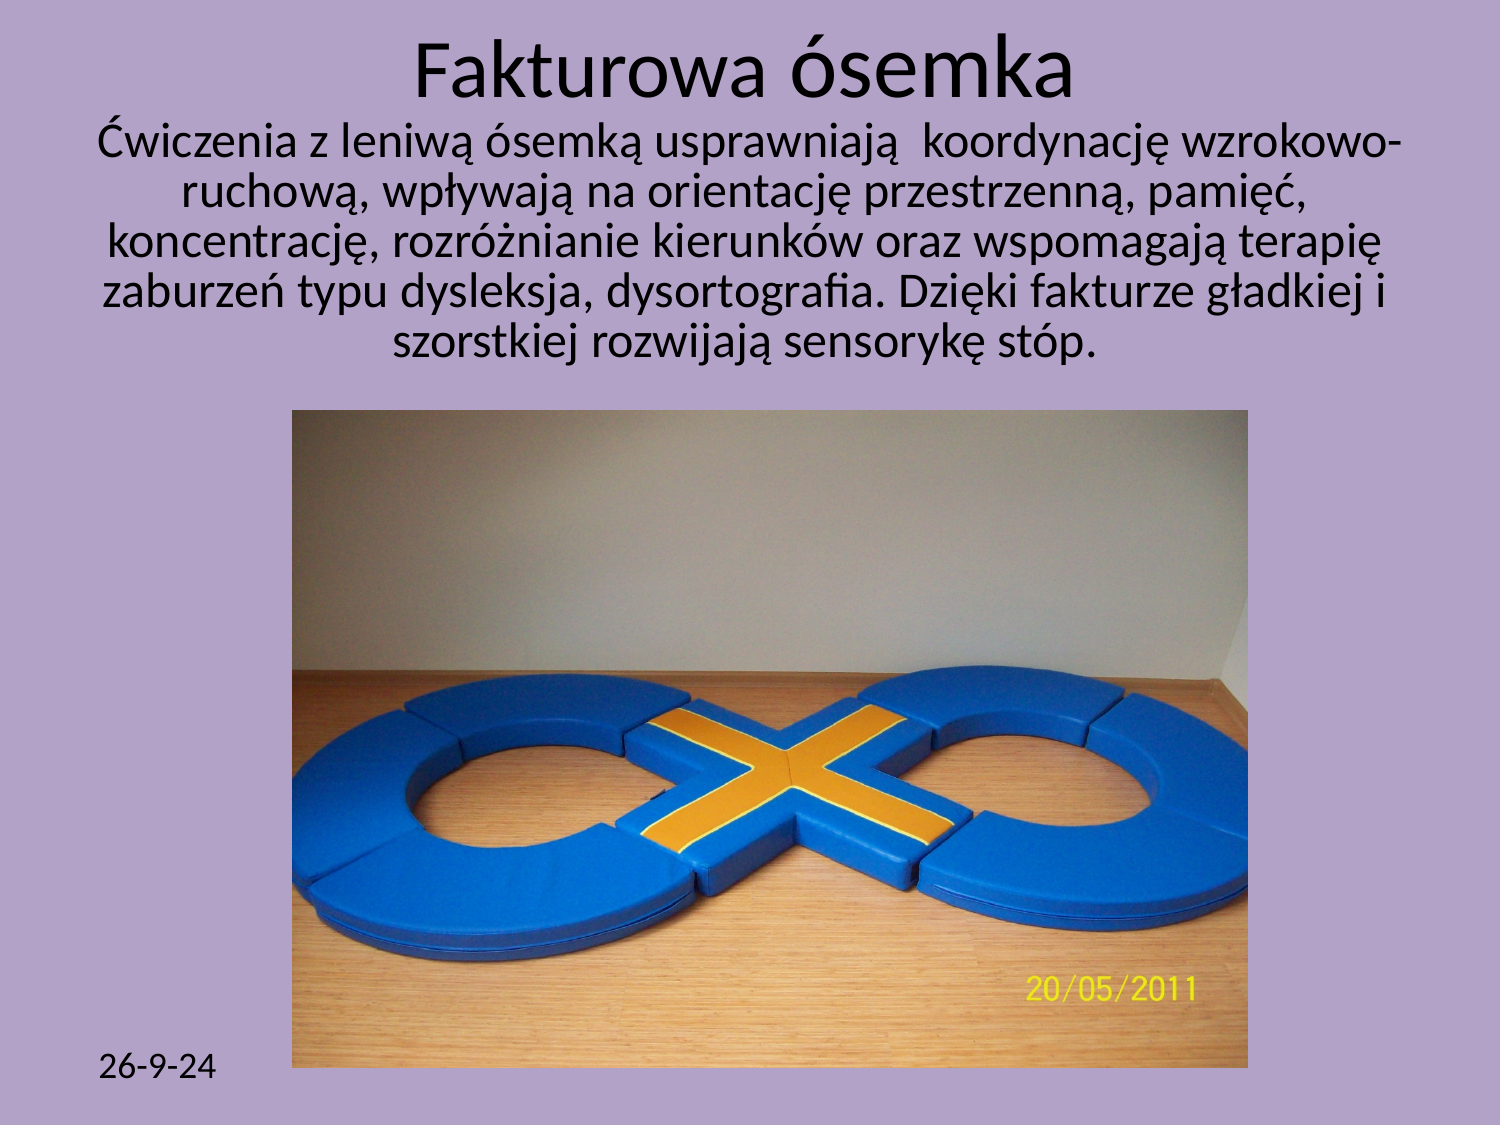

# Fakturowa ósemka Ćwiczenia z leniwą ósemką usprawniają koordynację wzrokowo-ruchową, wpływają na orientację przestrzenną, pamięć, koncentrację, rozróżnianie kierunków oraz wspomagają terapię zaburzeń typu dysleksja, dysortografia. Dzięki fakturze gładkiej i szorstkiej rozwijają sensorykę stóp.